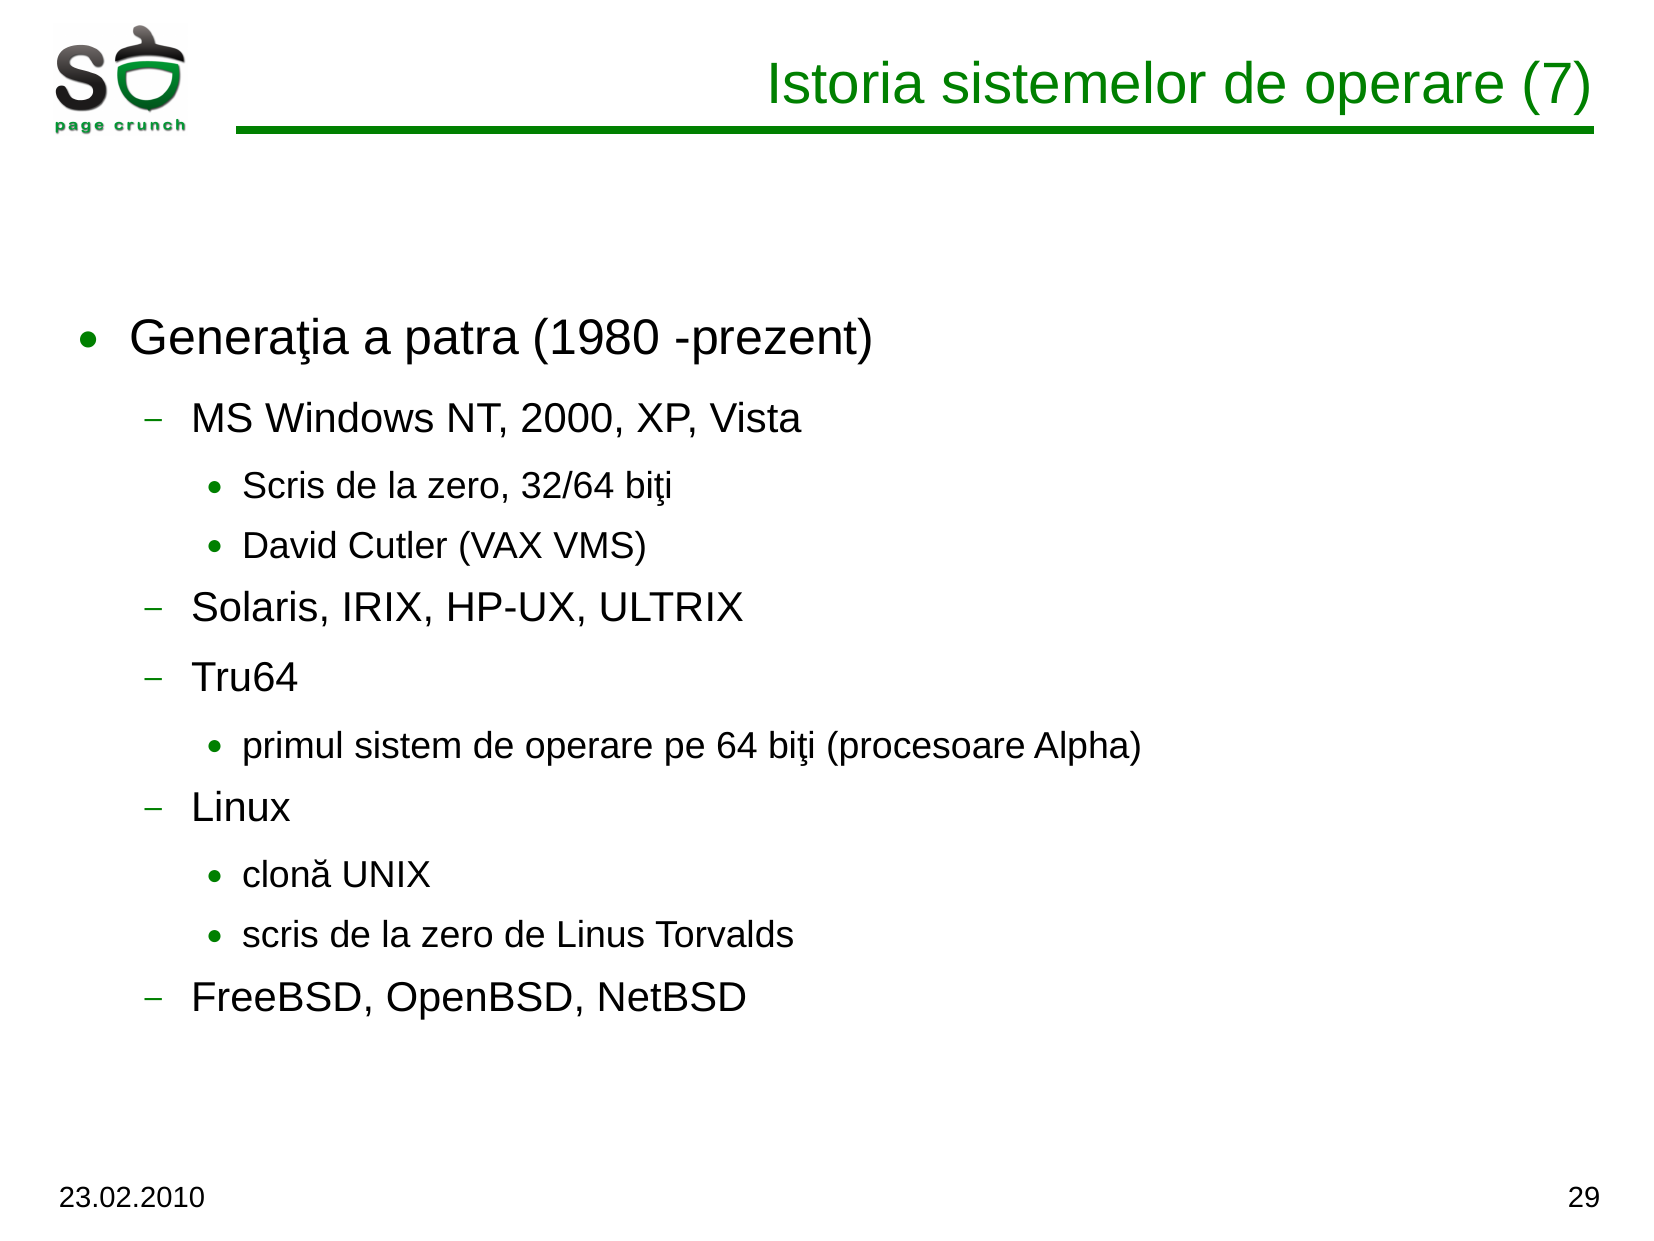

# Istoria sistemelor de operare (7)
Generaţia a patra (1980 -prezent)
MS Windows NT, 2000, XP, Vista
Scris de la zero, 32/64 biţi
David Cutler (VAX VMS)
Solaris, IRIX, HP-UX, ULTRIX
Tru64
primul sistem de operare pe 64 biţi (procesoare Alpha)
Linux
clonă UNIX
scris de la zero de Linus Torvalds
FreeBSD, OpenBSD, NetBSD
23.02.2010
29